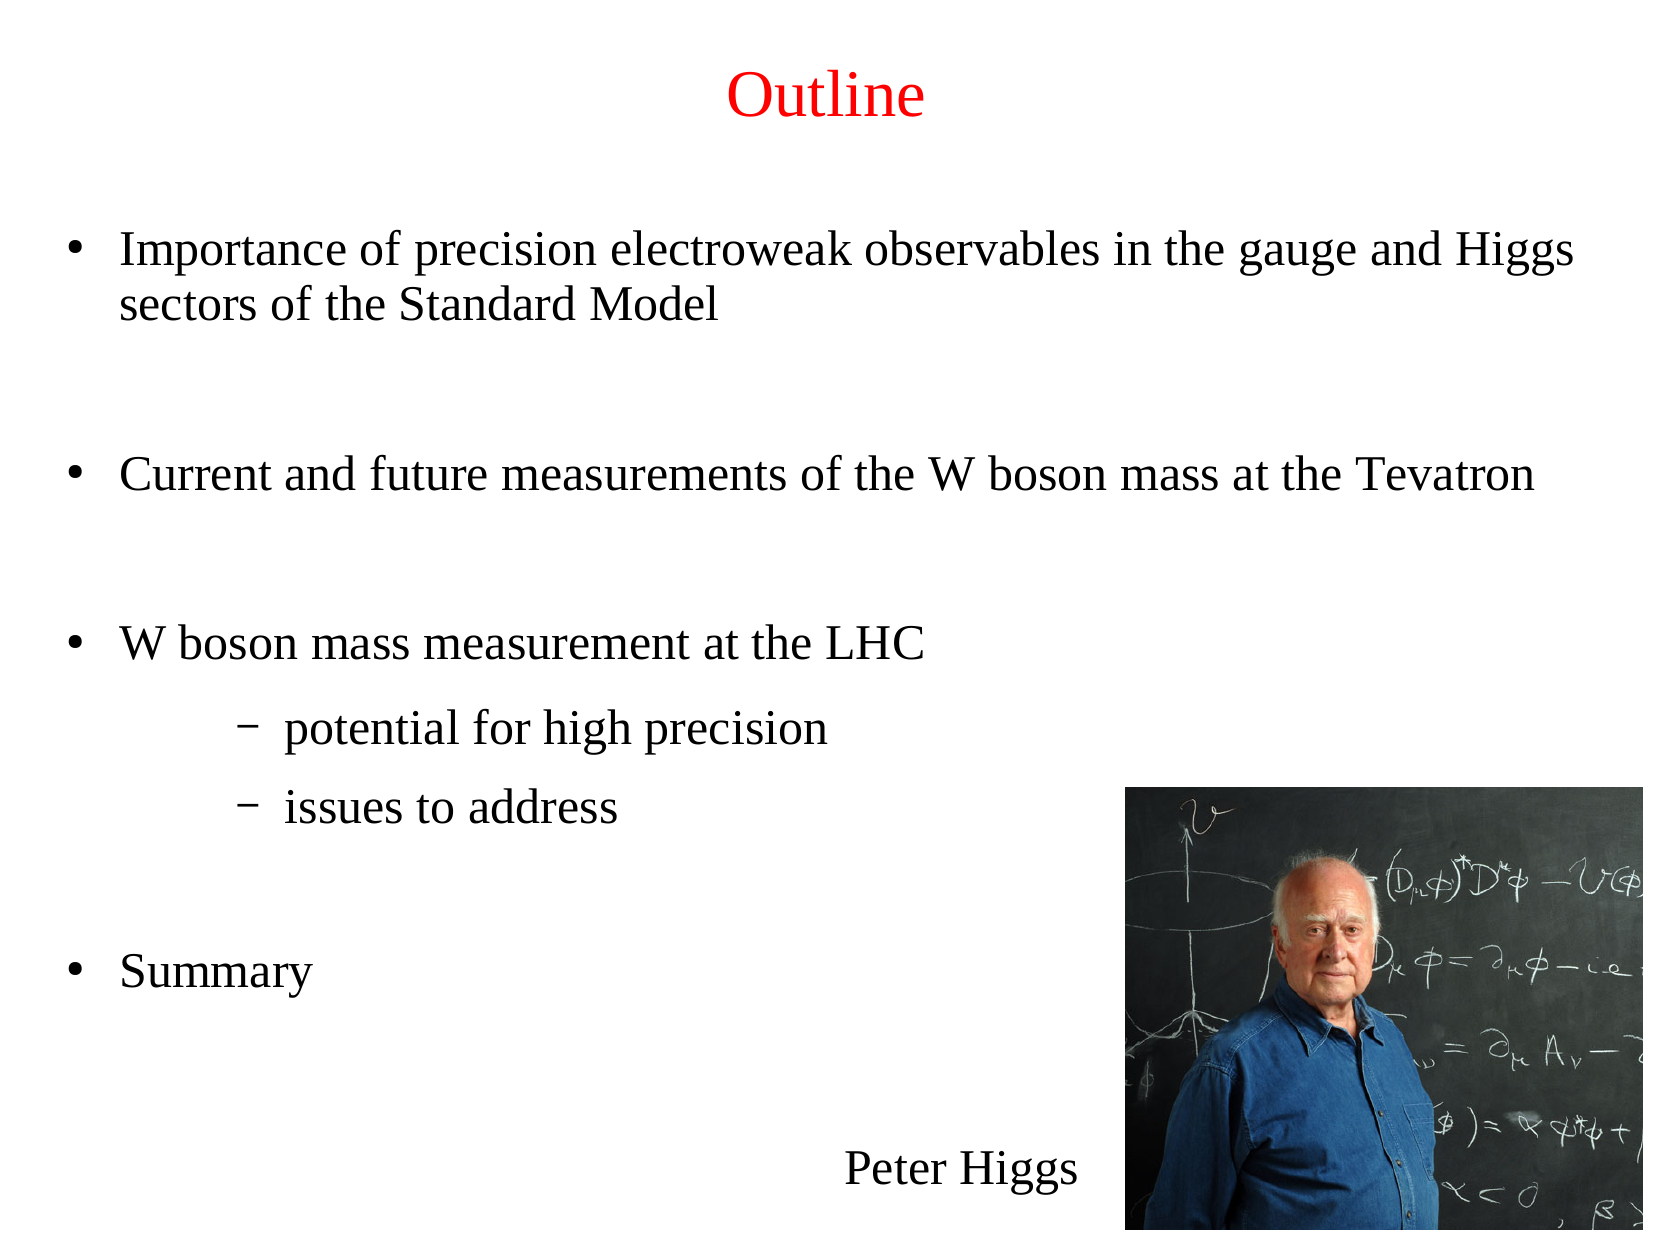

# Outline
Importance of precision electroweak observables in the gauge and Higgs sectors of the Standard Model
Current and future measurements of the W boson mass at the Tevatron
W boson mass measurement at the LHC
potential for high precision
issues to address
Summary
Peter Higgs